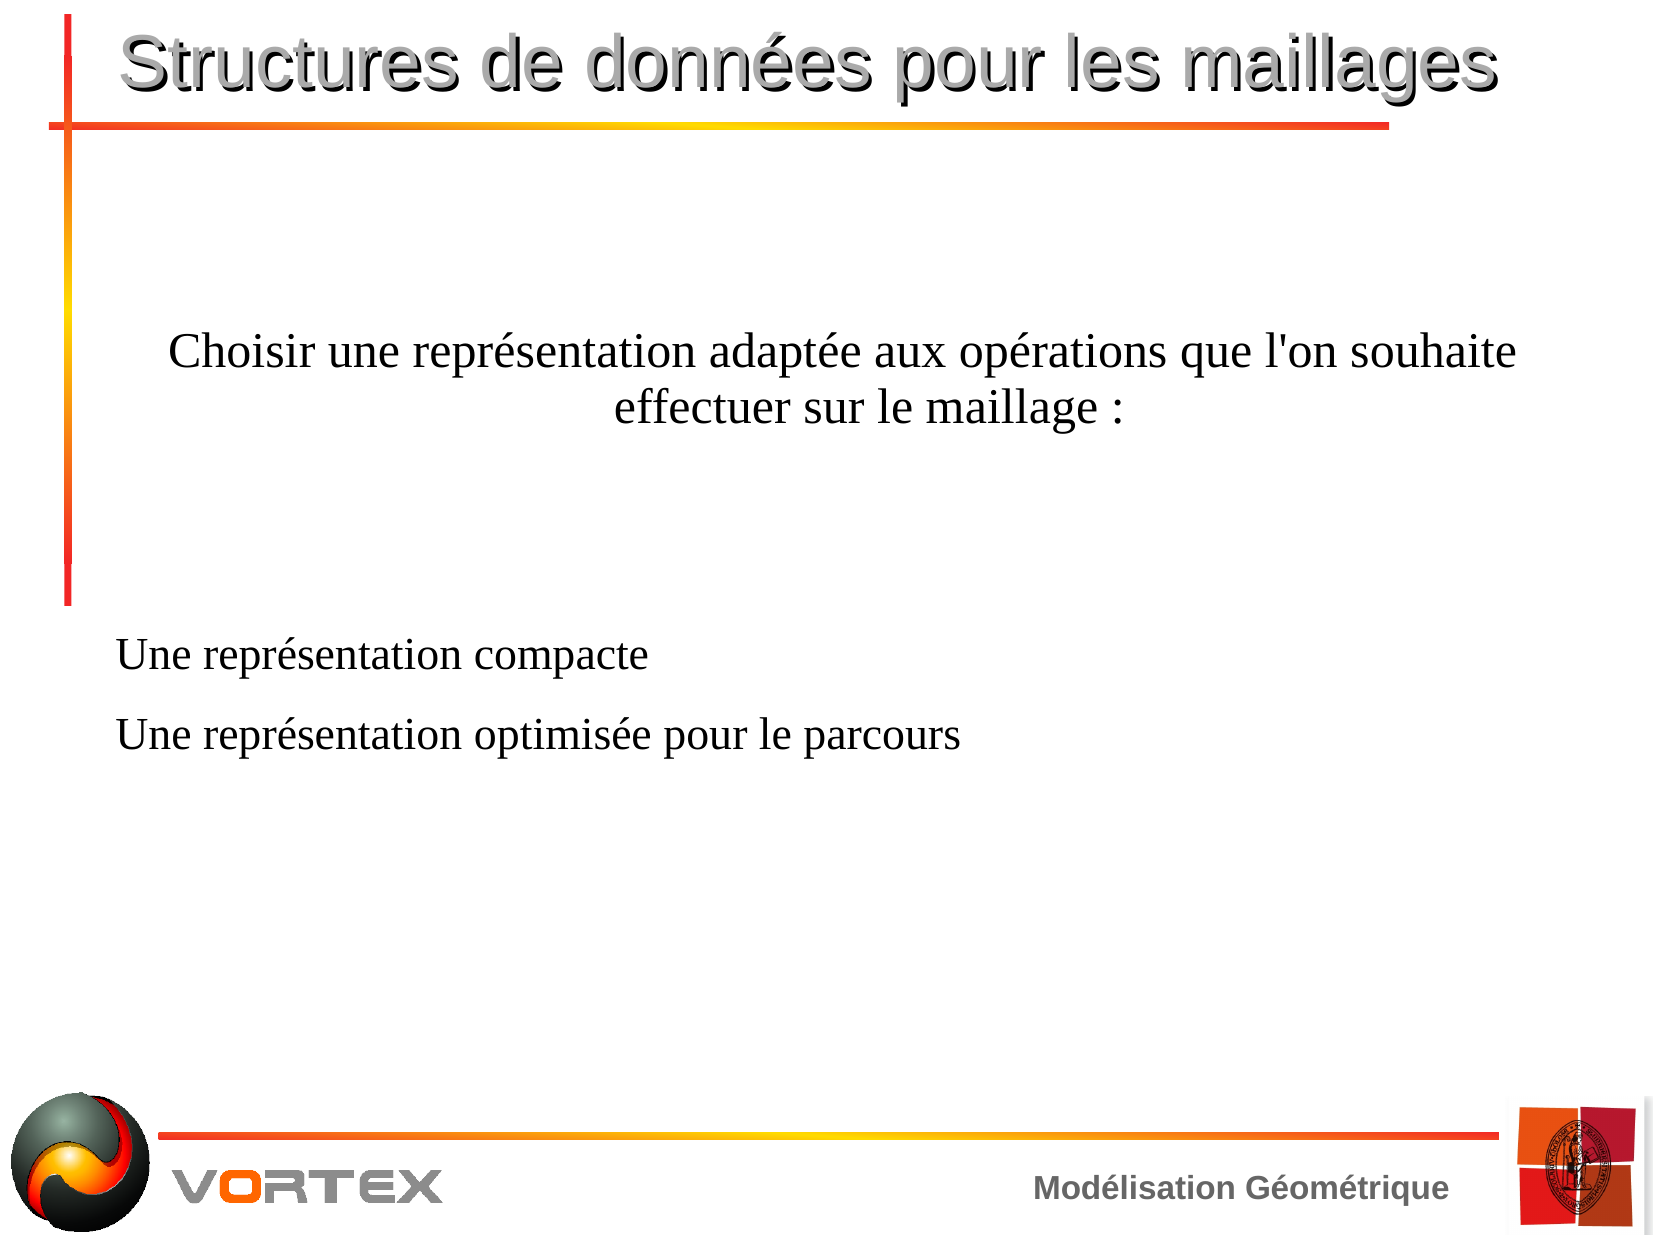

# Structures de données pour les maillages
Choisir une représentation adaptée aux opérations que l'on souhaite effectuer sur le maillage :
Une représentation compacte
Une représentation optimisée pour le parcours